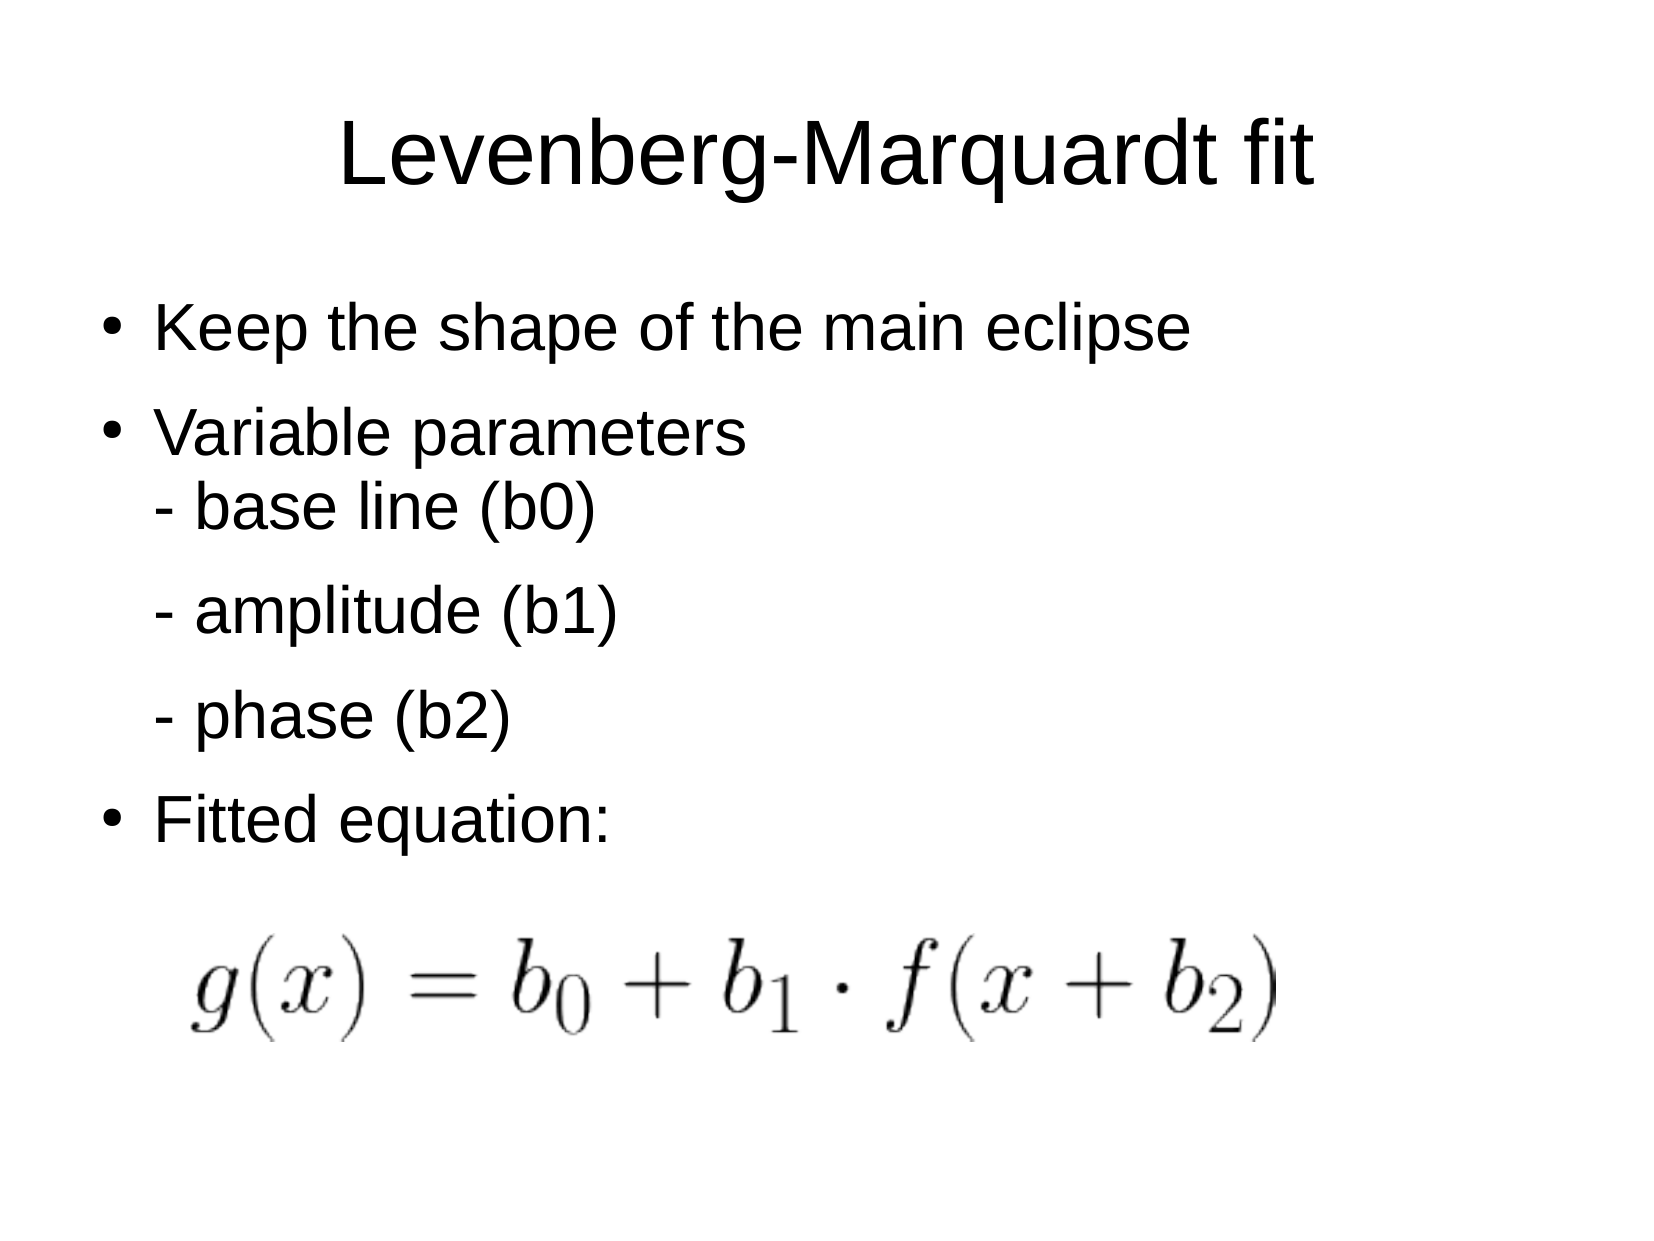

# Levenberg-Marquardt fit
Keep the shape of the main eclipse
Variable parameters
- base line (b0)
- amplitude (b1)
- phase (b2)
Fitted equation: